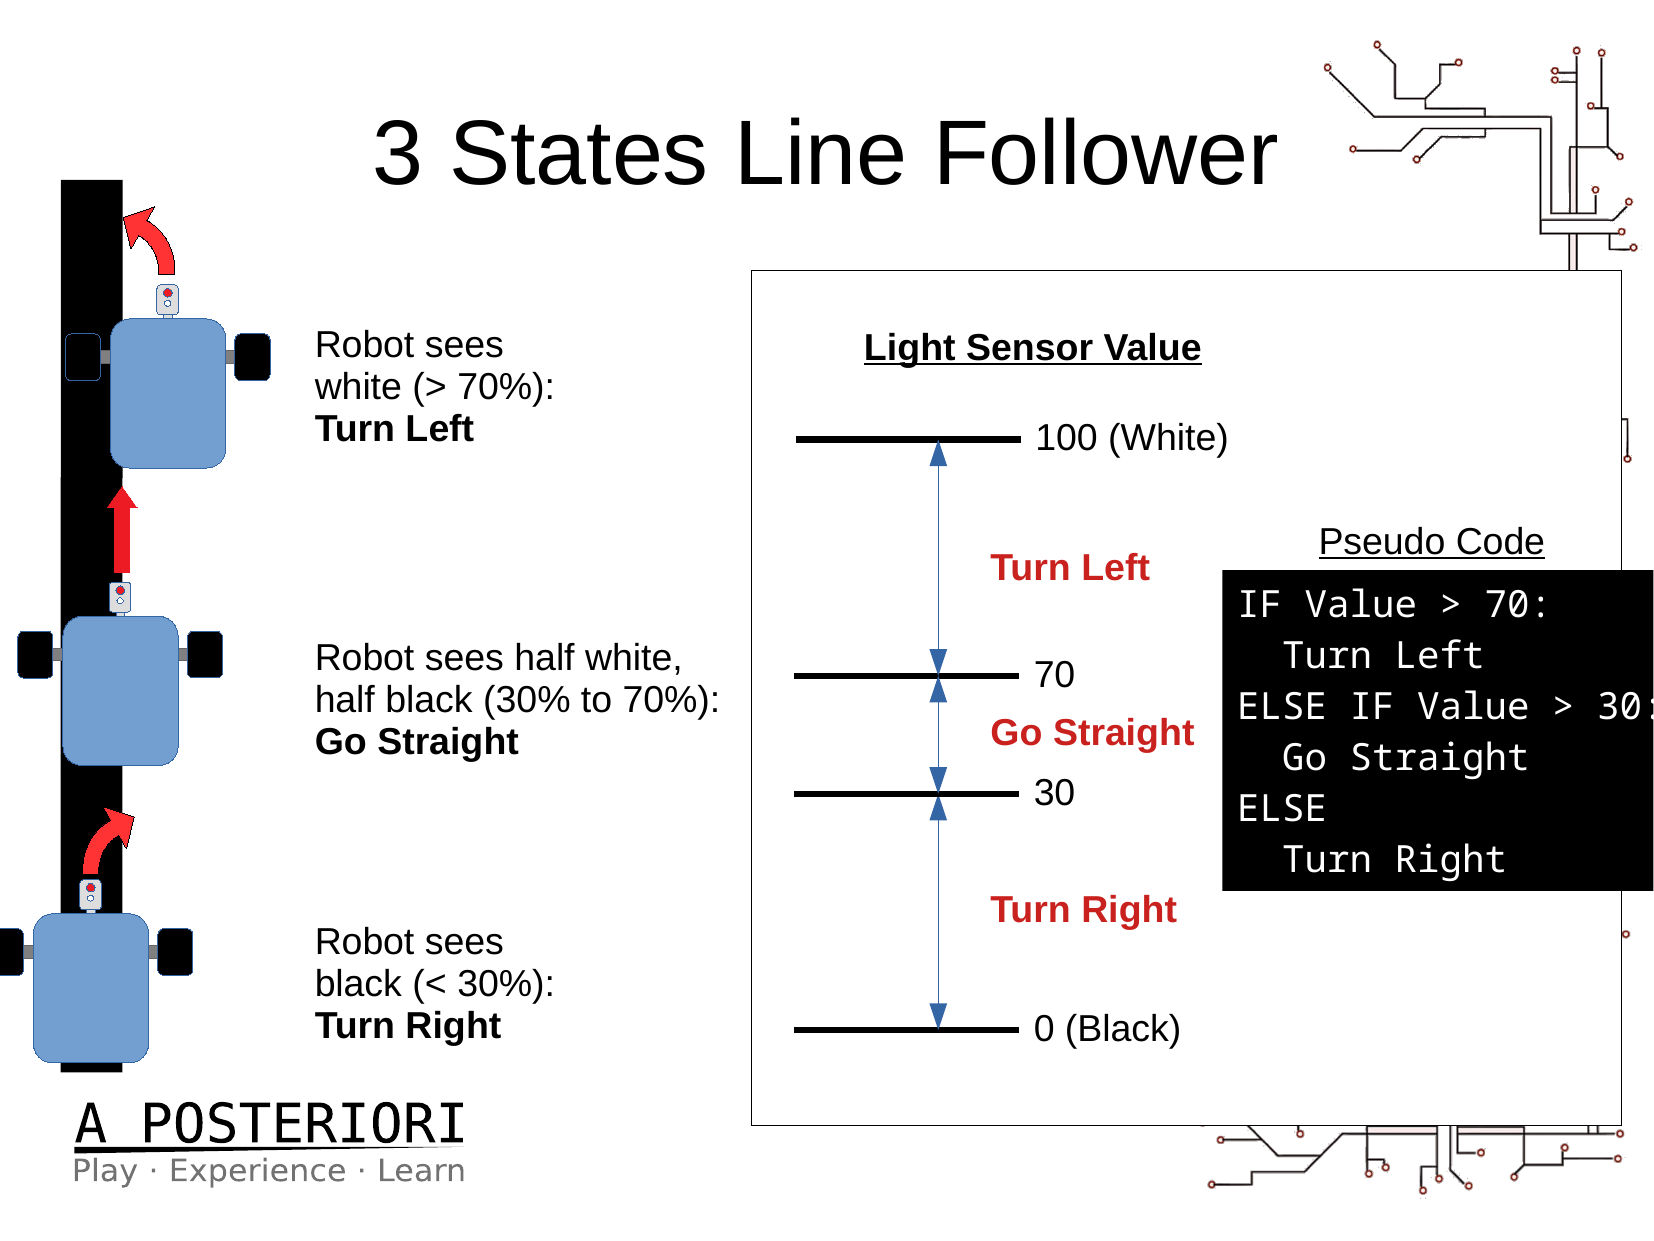

# 3 States Line Follower
Light Sensor Value
100 (White)
Pseudo Code
Turn Left
IF Value > 70:
 Turn Left
ELSE IF Value > 30:
 Go Straight
ELSE
 Turn Right
70
Go Straight
30
Turn Right
0 (Black)
Robot sees white (> 70%):
Turn Left
Robot sees half white, half black (30% to 70%):
Go Straight
Robot sees black (< 30%):
Turn Right